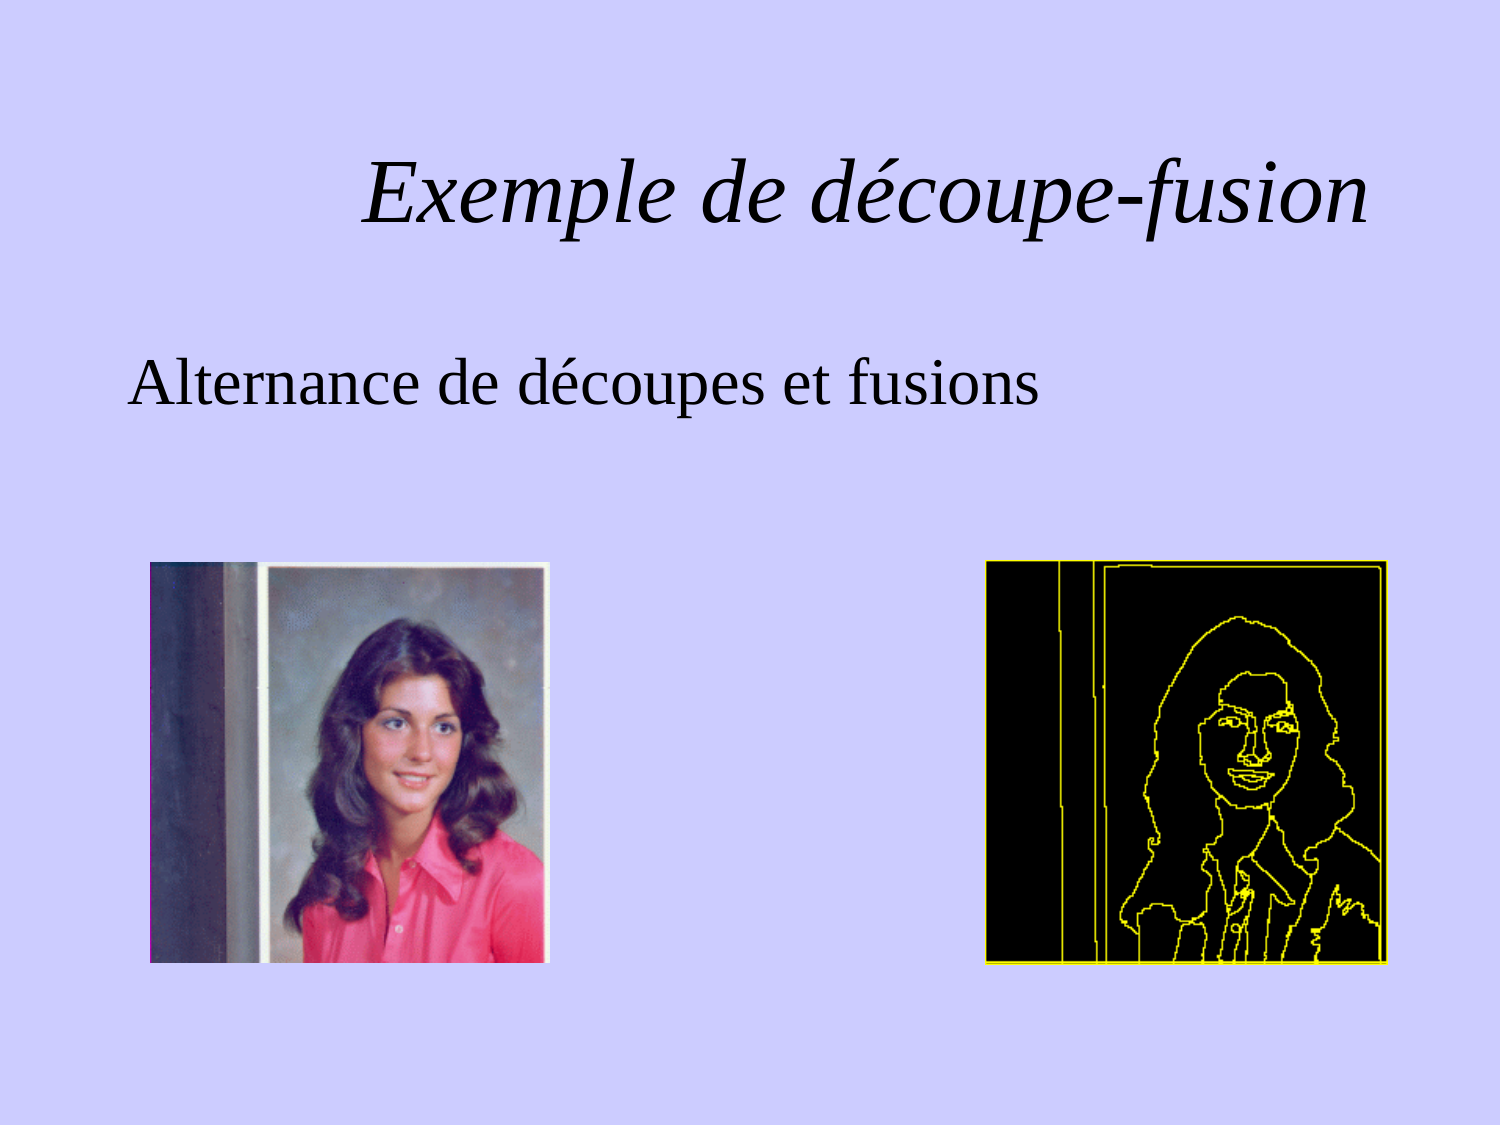

# Exemple de découpe-fusion
Alternance de découpes et fusions